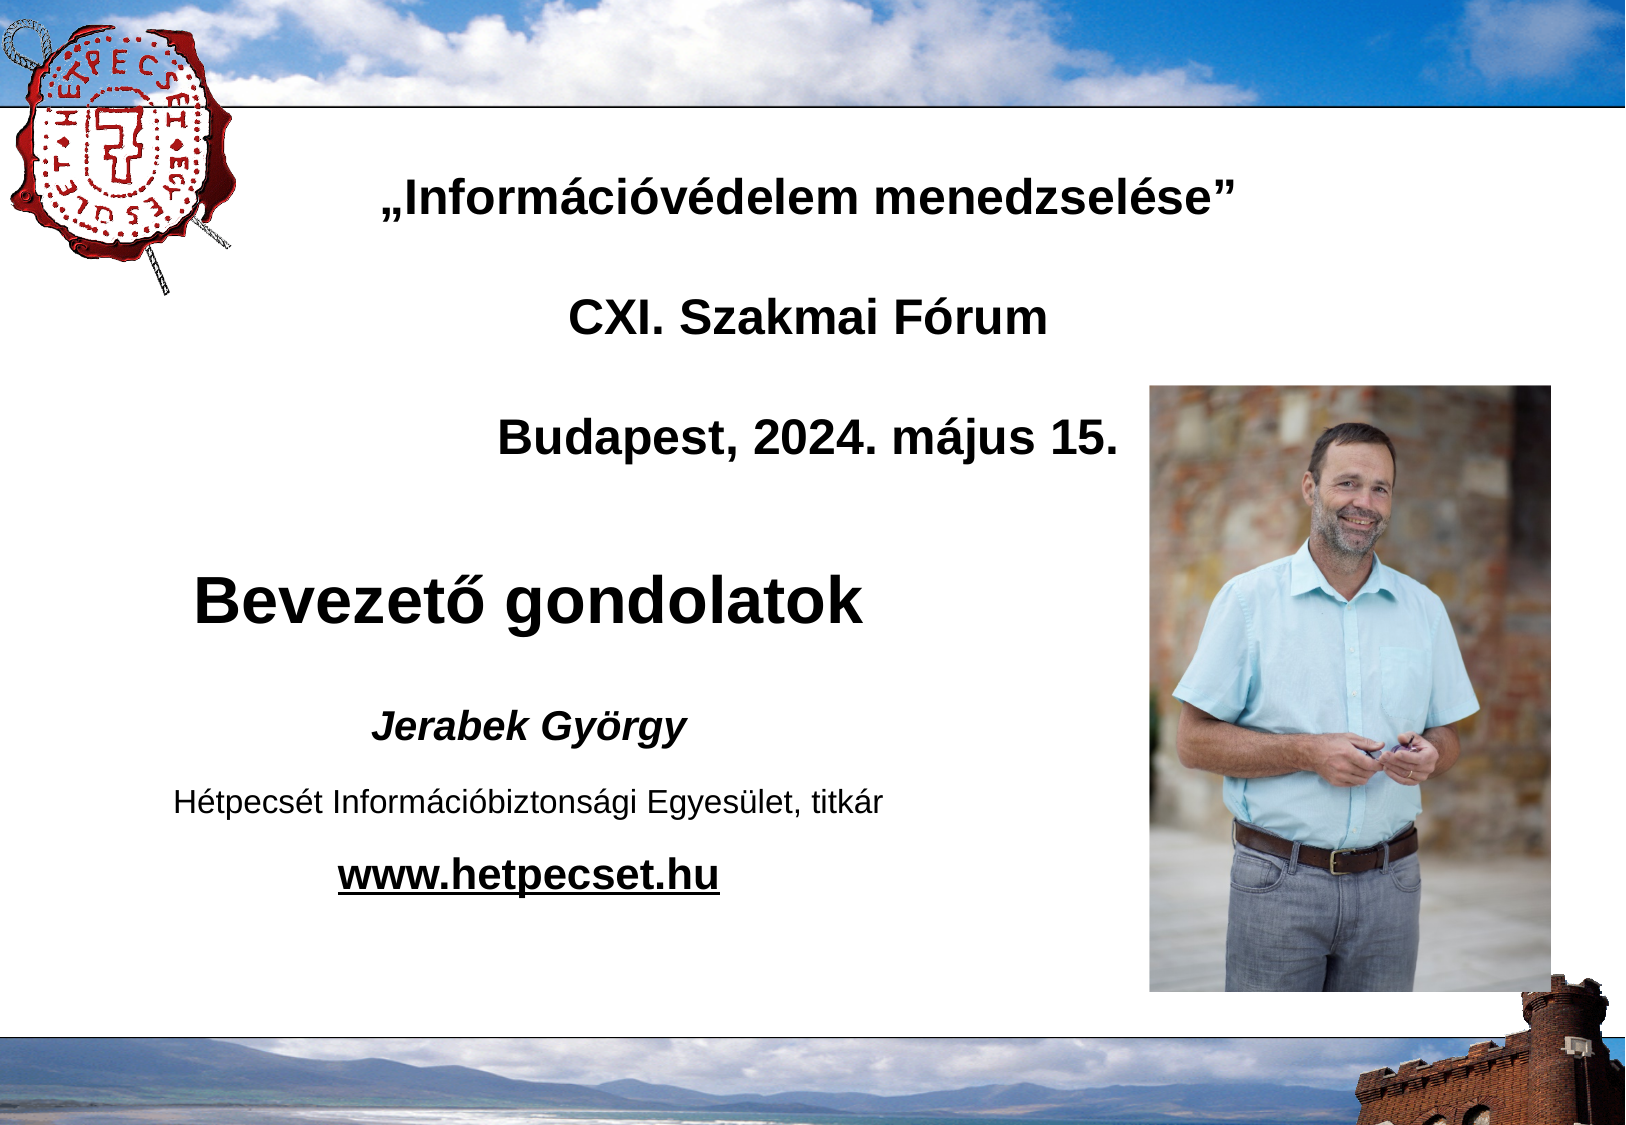

„Információvédelem menedzselése”
CXI. Szakmai Fórum
Budapest, 2024. május 15.
Bevezető gondolatok
Jerabek György
Hétpecsét Információbiztonsági Egyesület, titkár
www.hetpecset.hu